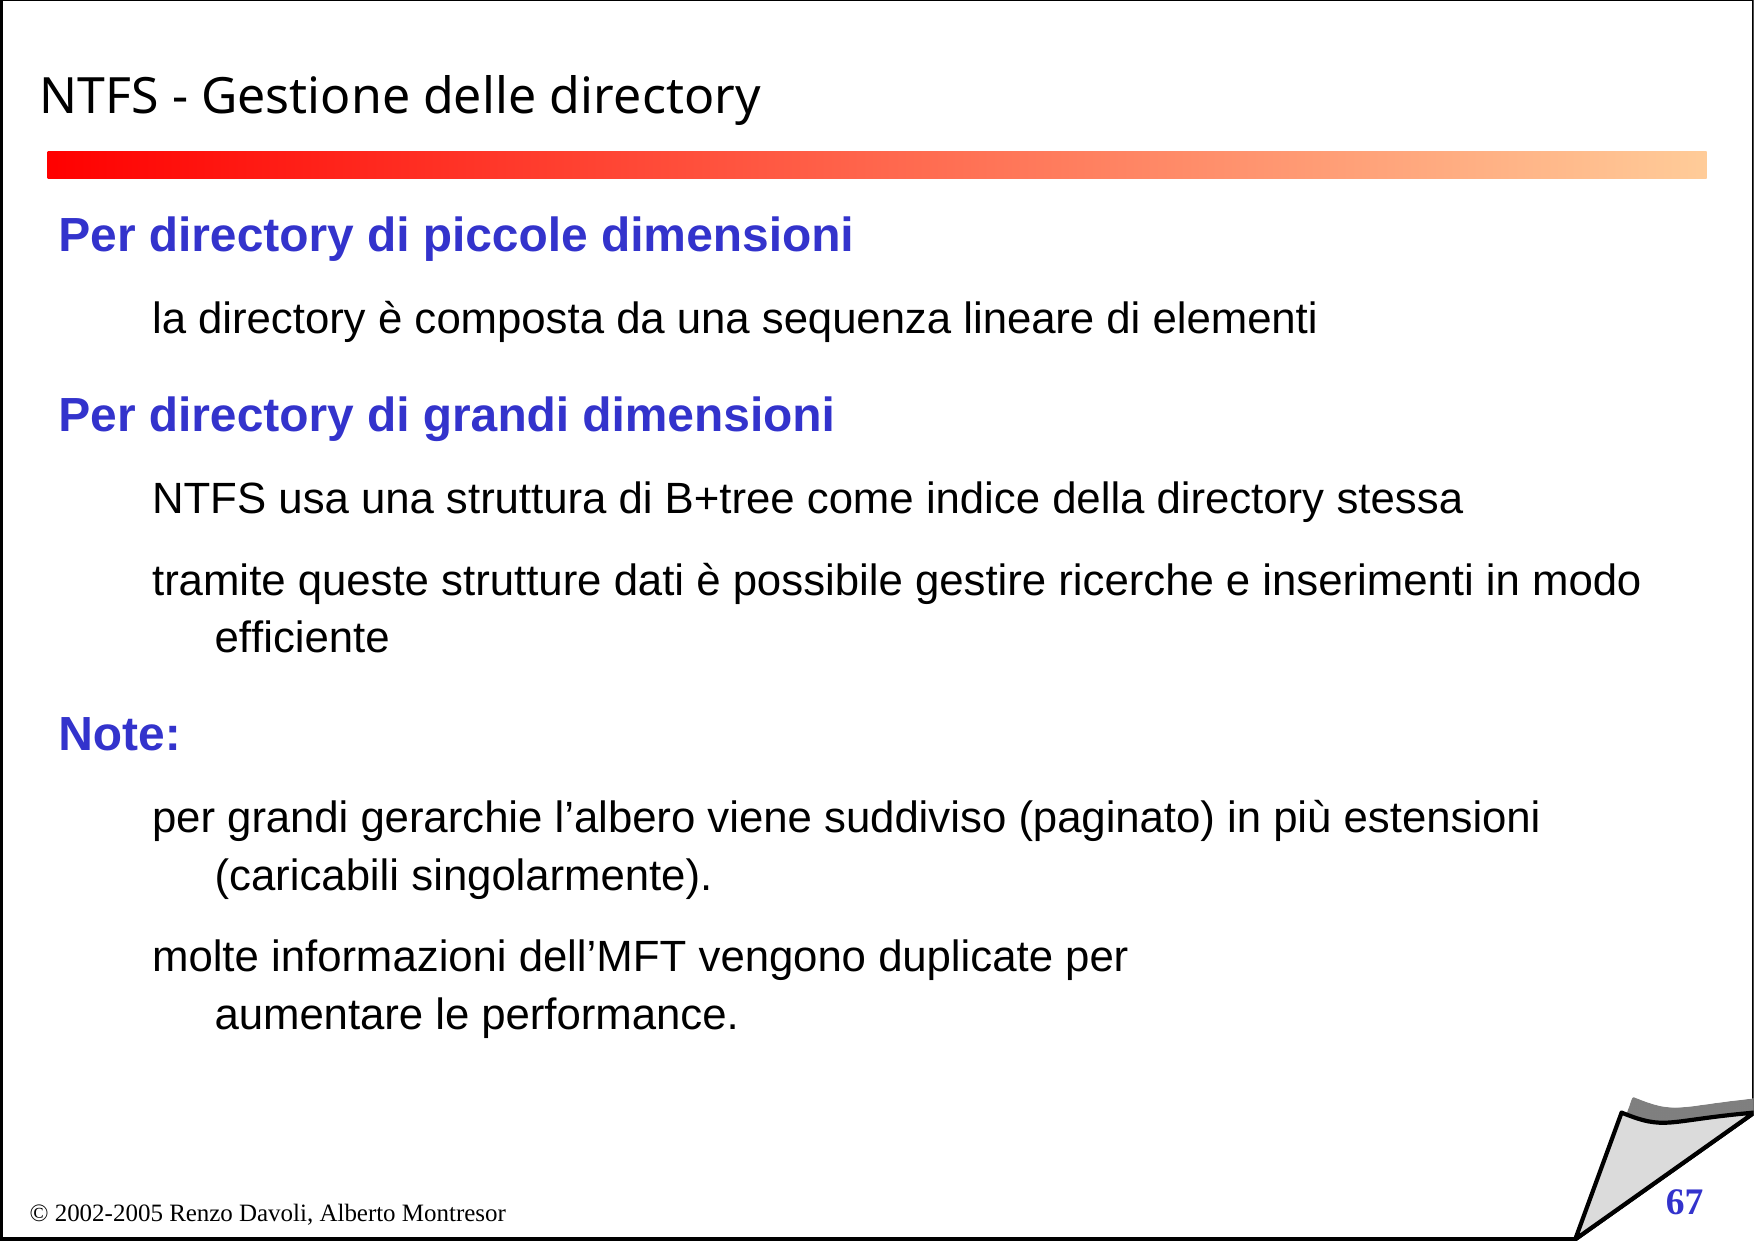

# NTFS - Gestione delle directory
Per directory di piccole dimensioni
la directory è composta da una sequenza lineare di elementi
Per directory di grandi dimensioni
NTFS usa una struttura di B+tree come indice della directory stessa
tramite queste strutture dati è possibile gestire ricerche e inserimenti in modo efficiente
Note:
per grandi gerarchie l’albero viene suddiviso (paginato) in più estensioni (caricabili singolarmente).
molte informazioni dell’MFT vengono duplicate per
aumentare le performance.